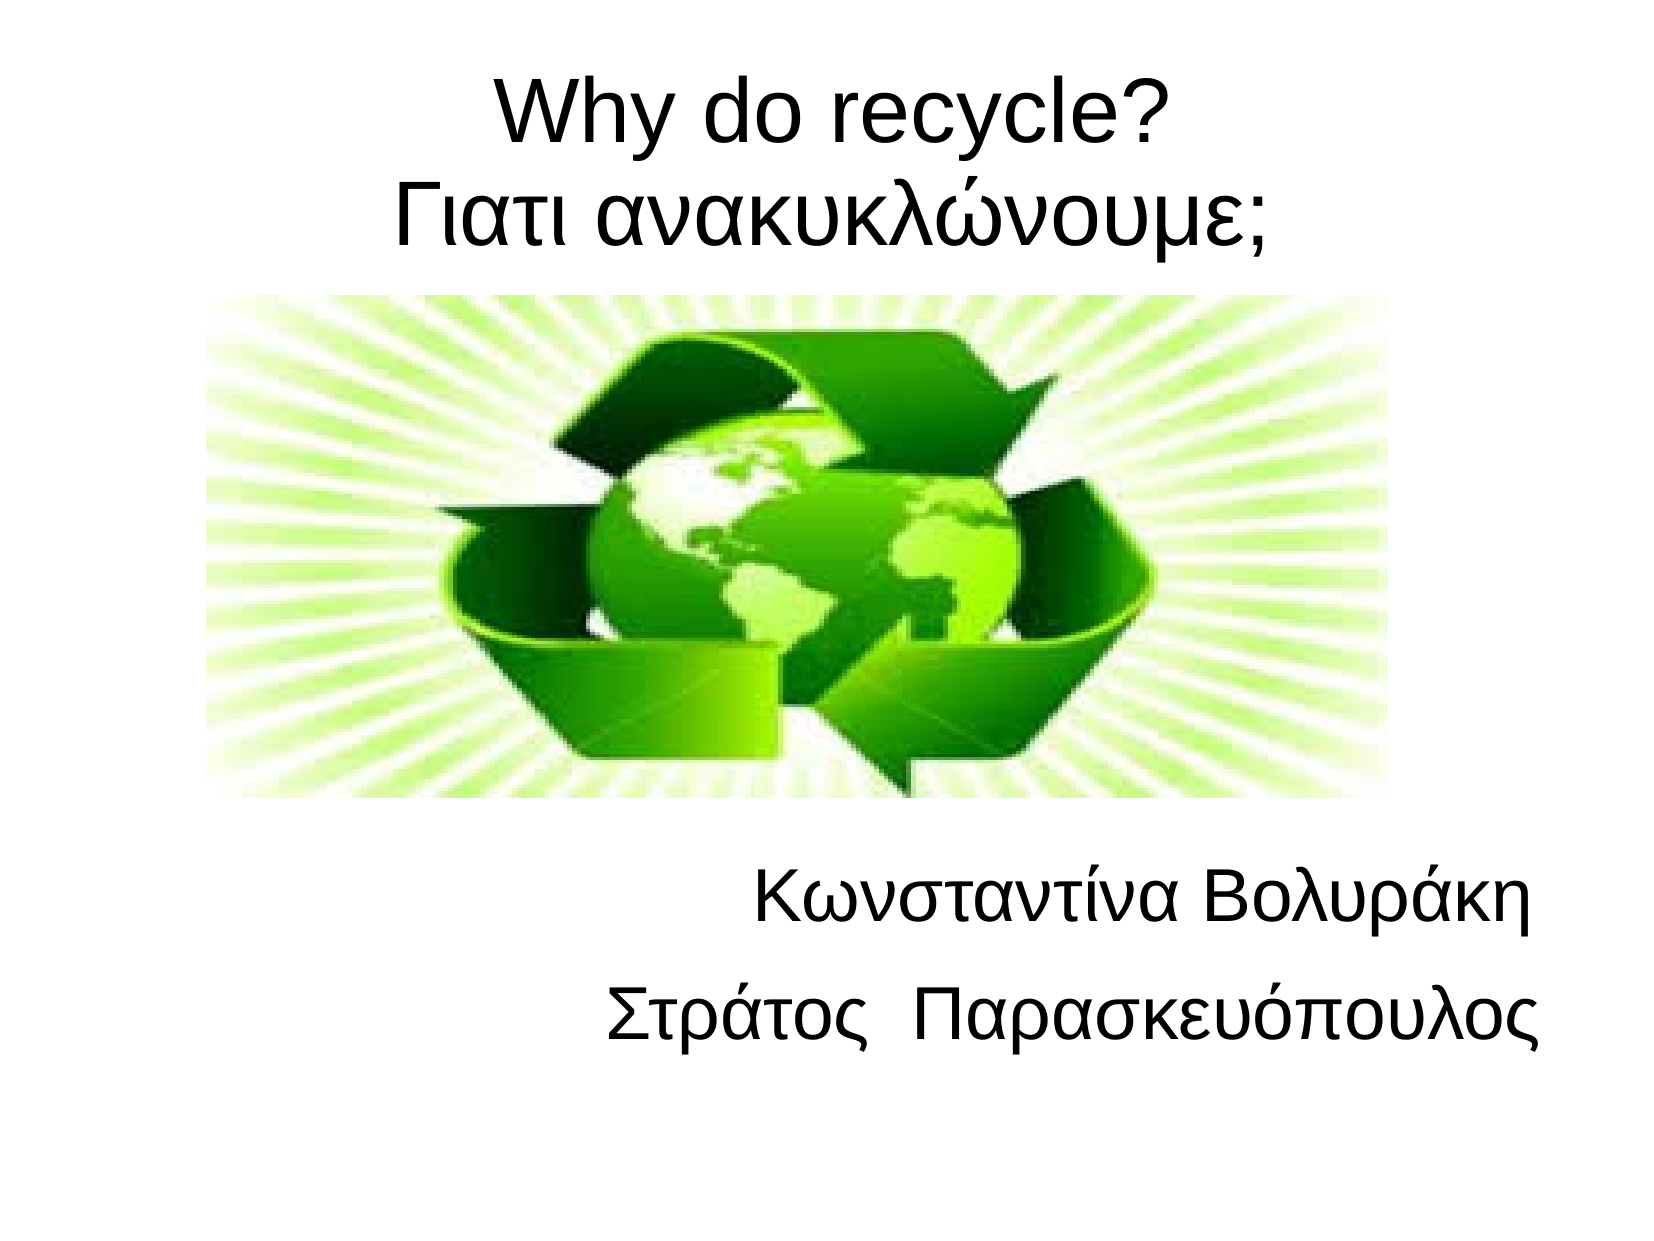

# Why do recycle? Γιατι ανακυκλώνουμε;
Κωνσταντίνα Βολυράκη
Στράτος Παρασκευόπουλος